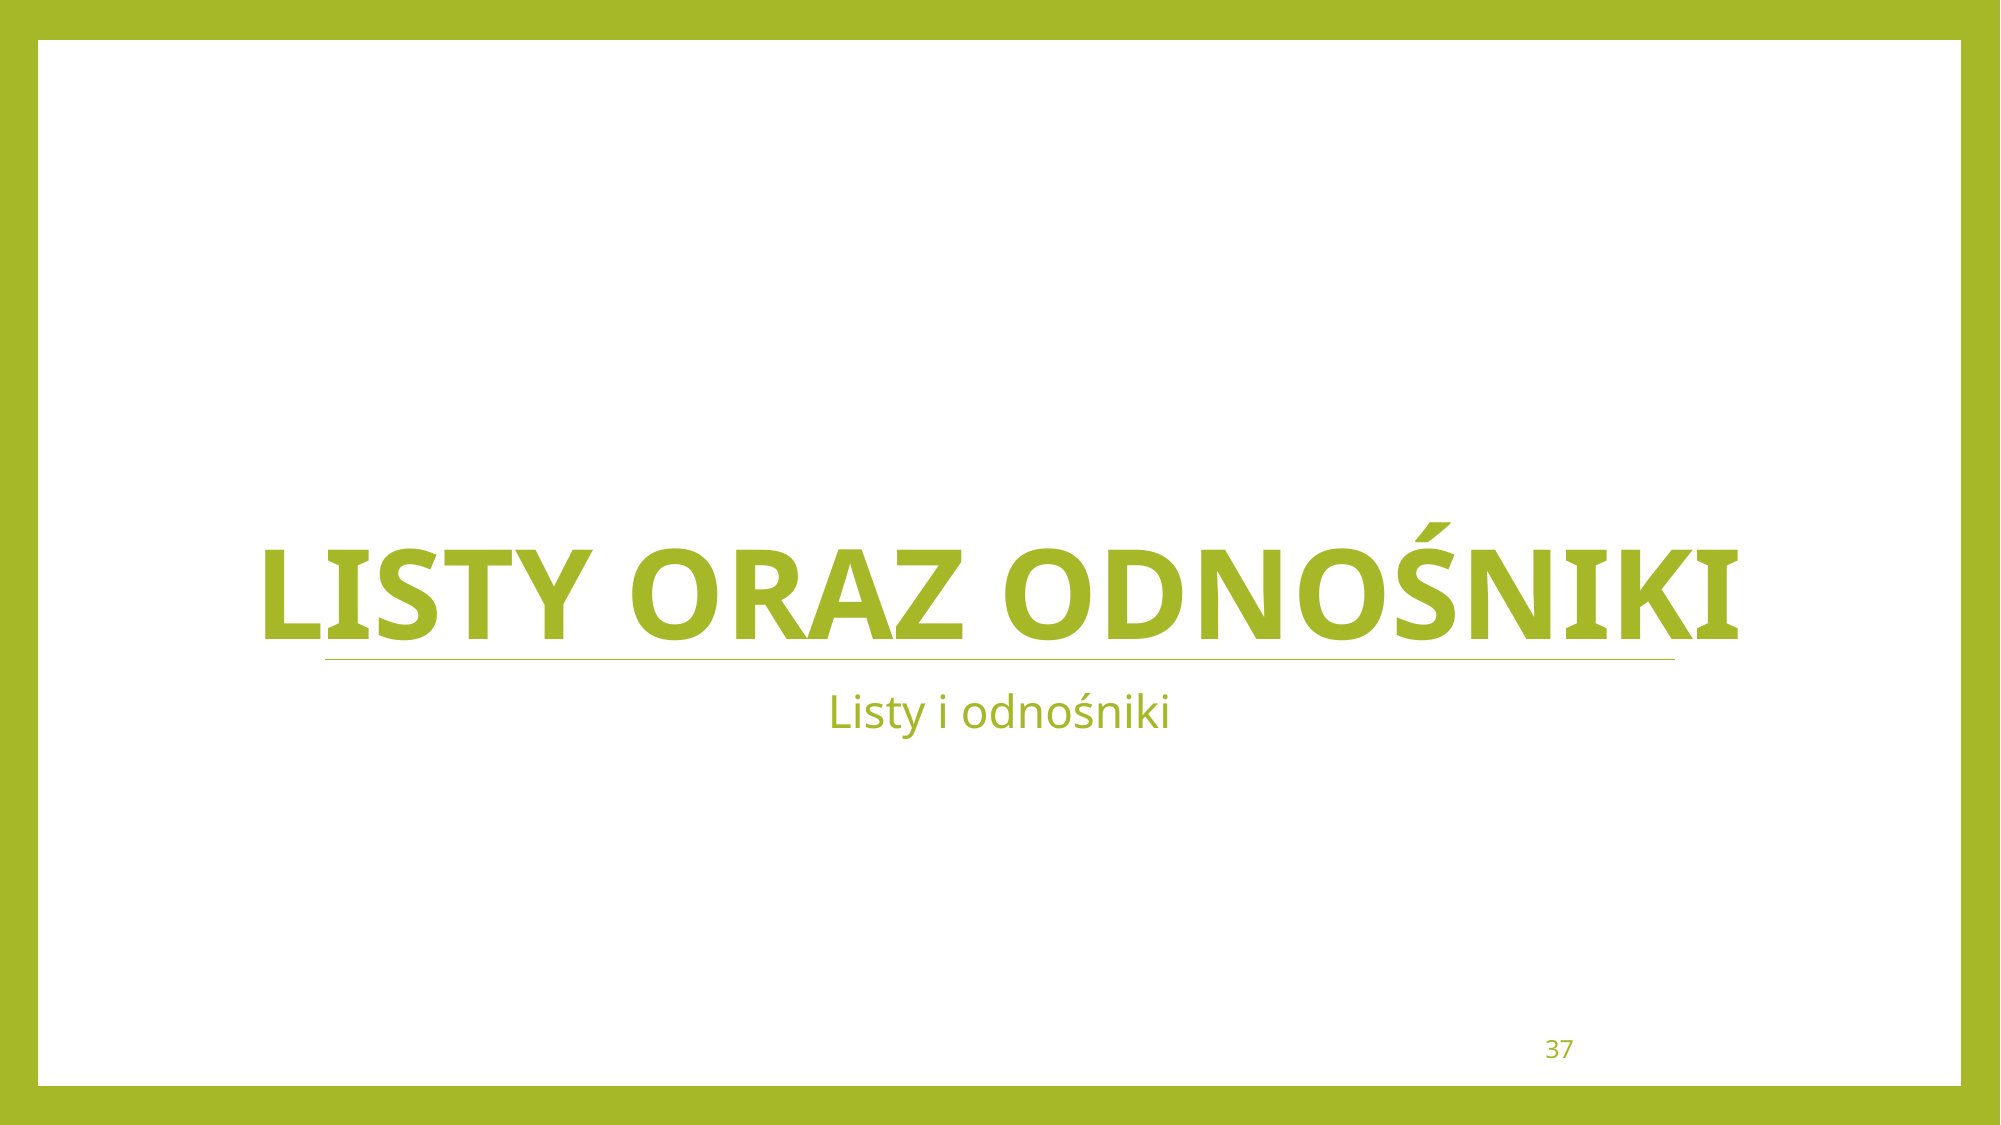

# Listy oraz odnośniki
Listy i odnośniki